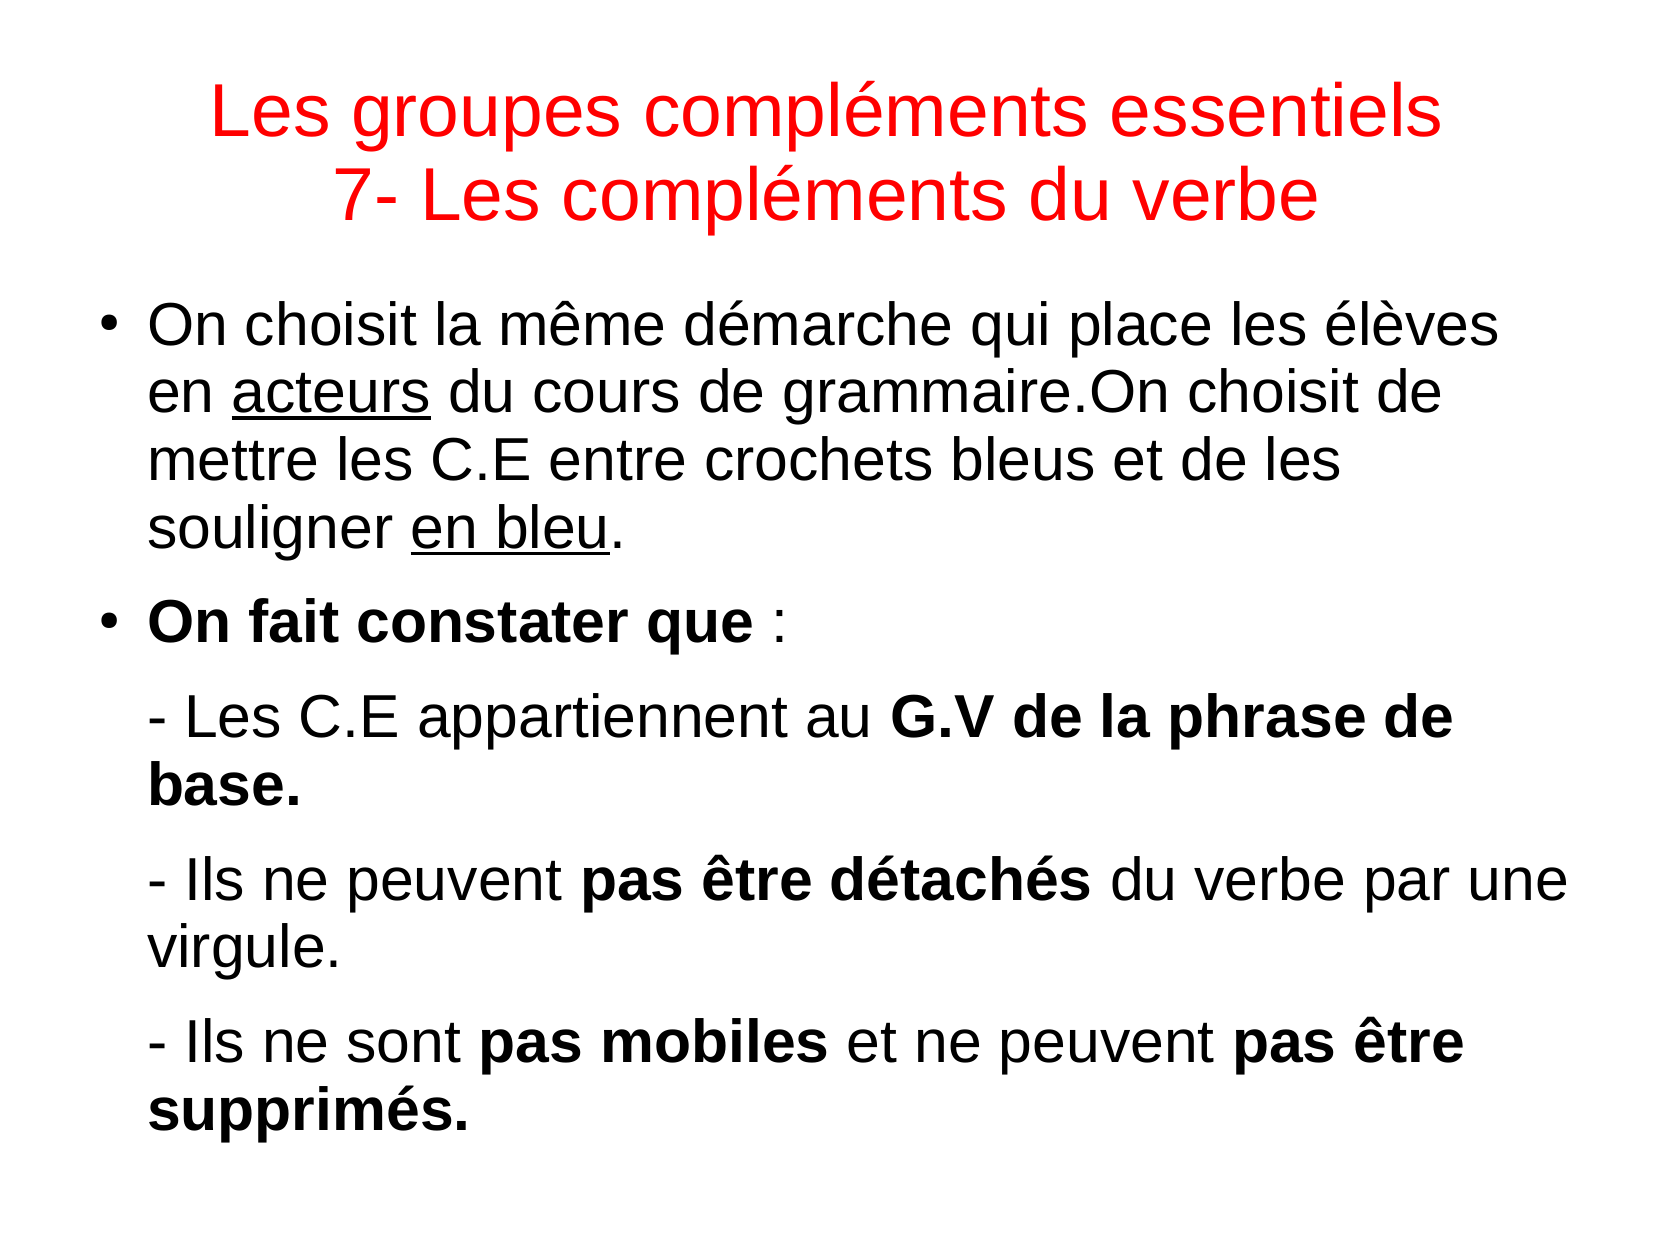

# Les groupes compléments essentiels 7- Les compléments du verbe
On choisit la même démarche qui place les élèves en acteurs du cours de grammaire.On choisit de mettre les C.E entre crochets bleus et de les souligner en bleu.
On fait constater que :
- Les C.E appartiennent au G.V de la phrase de base.
- Ils ne peuvent pas être détachés du verbe par une virgule.
- Ils ne sont pas mobiles et ne peuvent pas être supprimés.